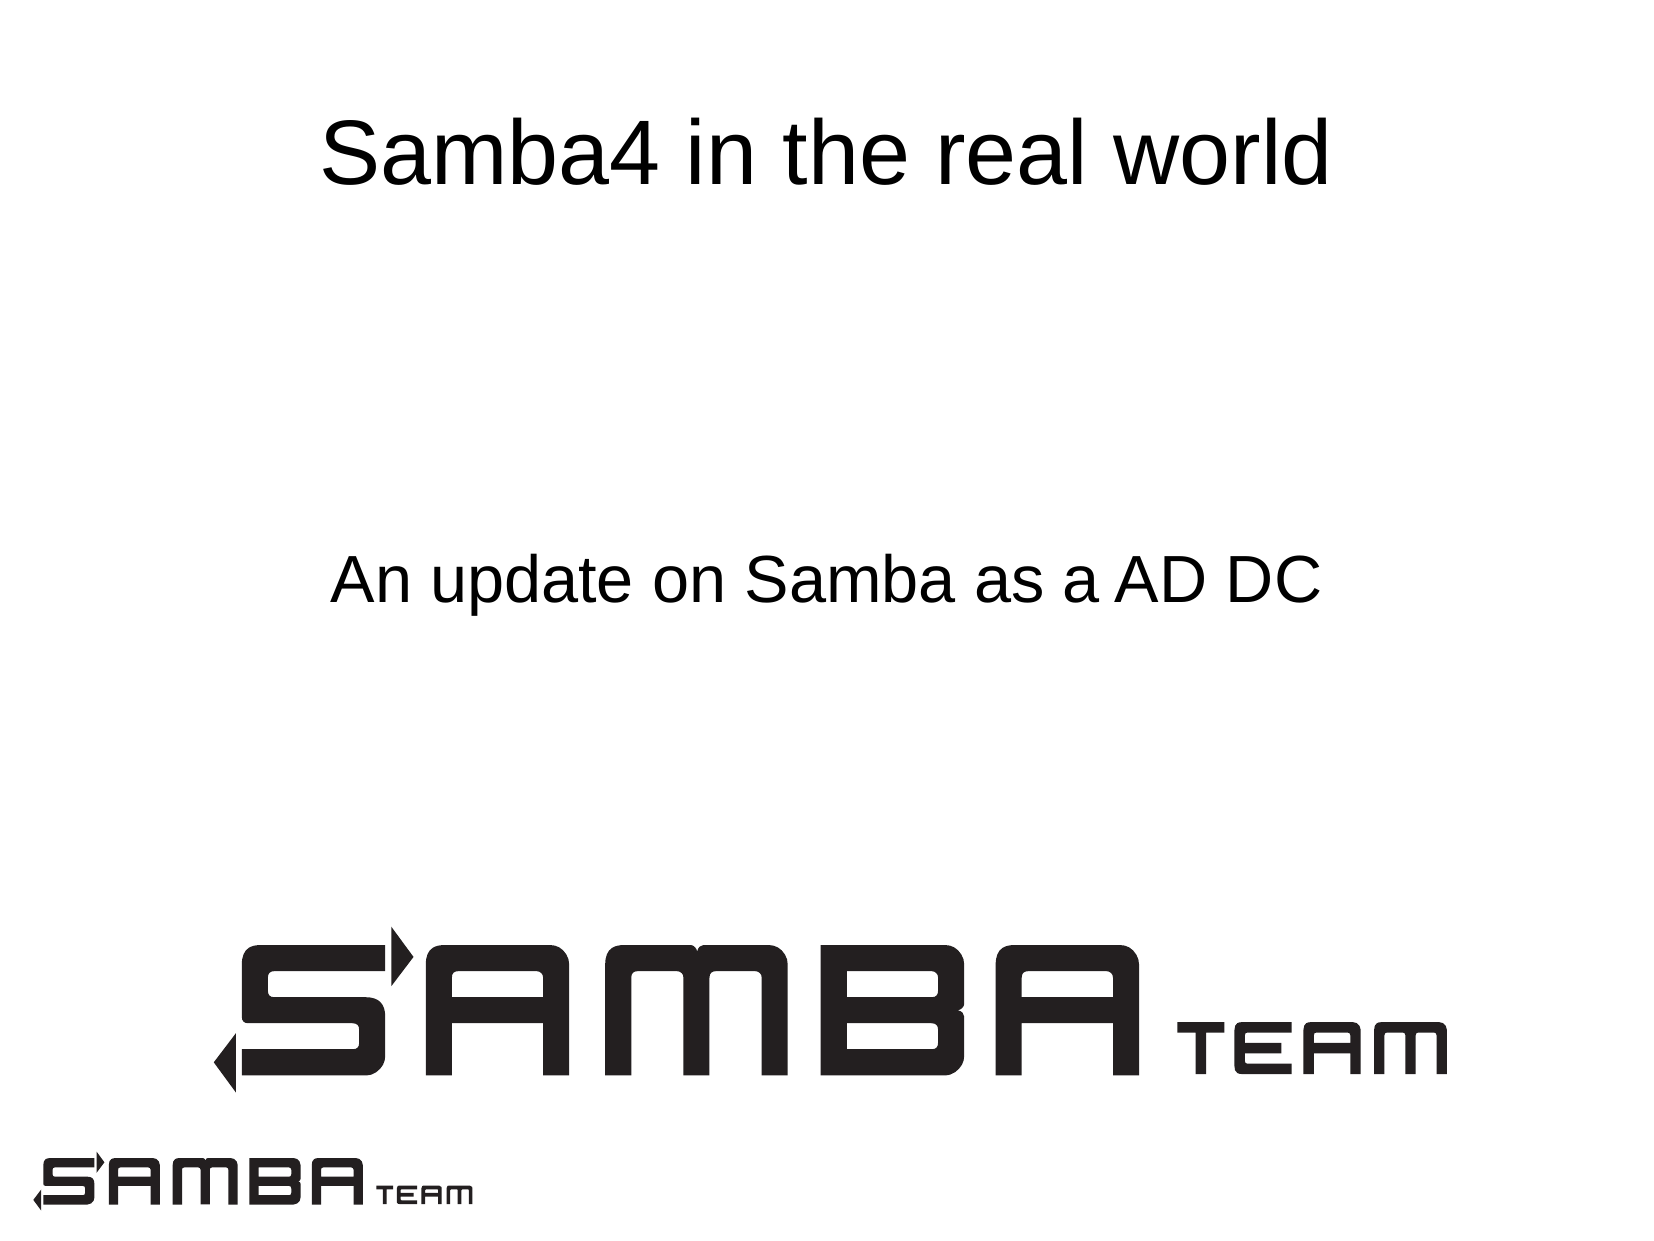

# Samba4 in the real world
An update on Samba as a AD DC